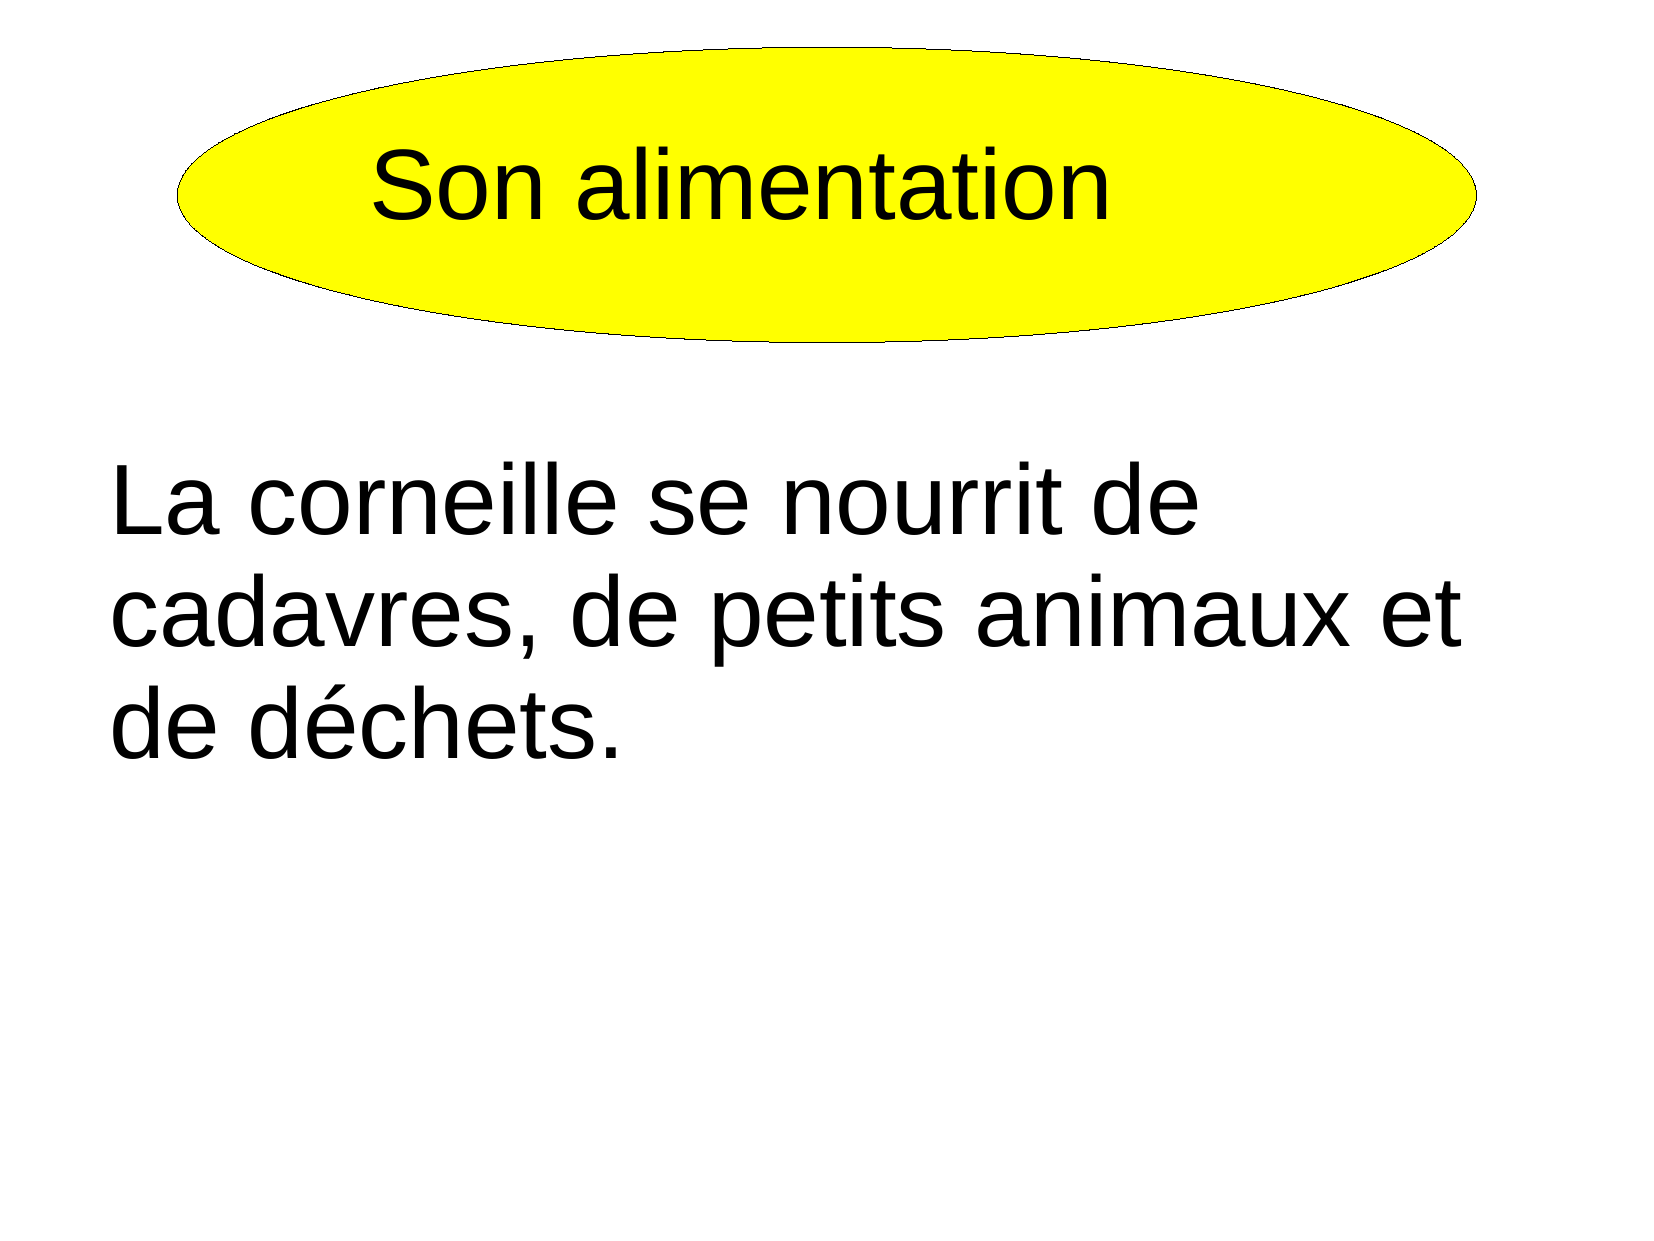

Son alimentation
La corneille se nourrit de cadavres, de petits animaux et de déchets.